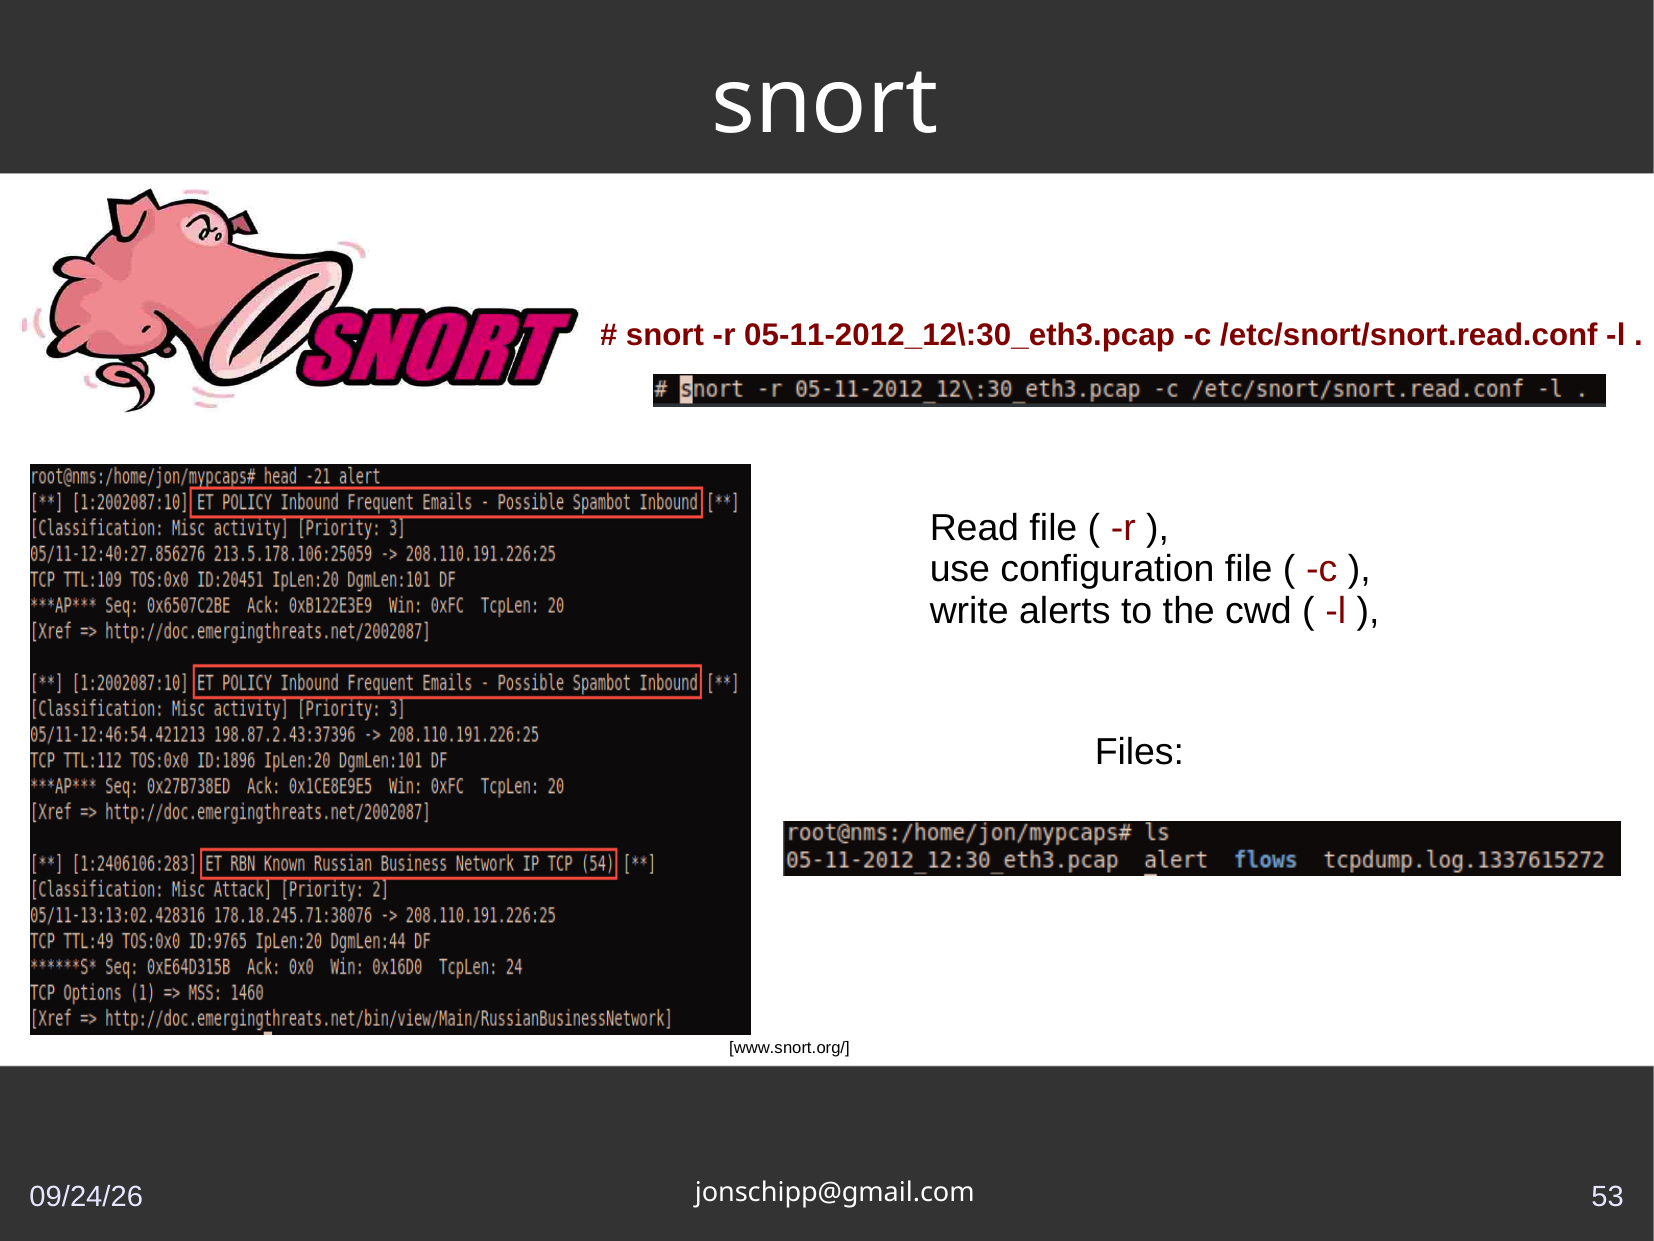

snort
# snort -r 05-11-2012_12\:30_eth3.pcap -c /etc/snort/snort.read.conf -l .
Read file ( -r ),
use configuration file ( -c ),
write alerts to the cwd ( -l ),
Files:
[www.snort.org/]
jonschipp@gmail.com